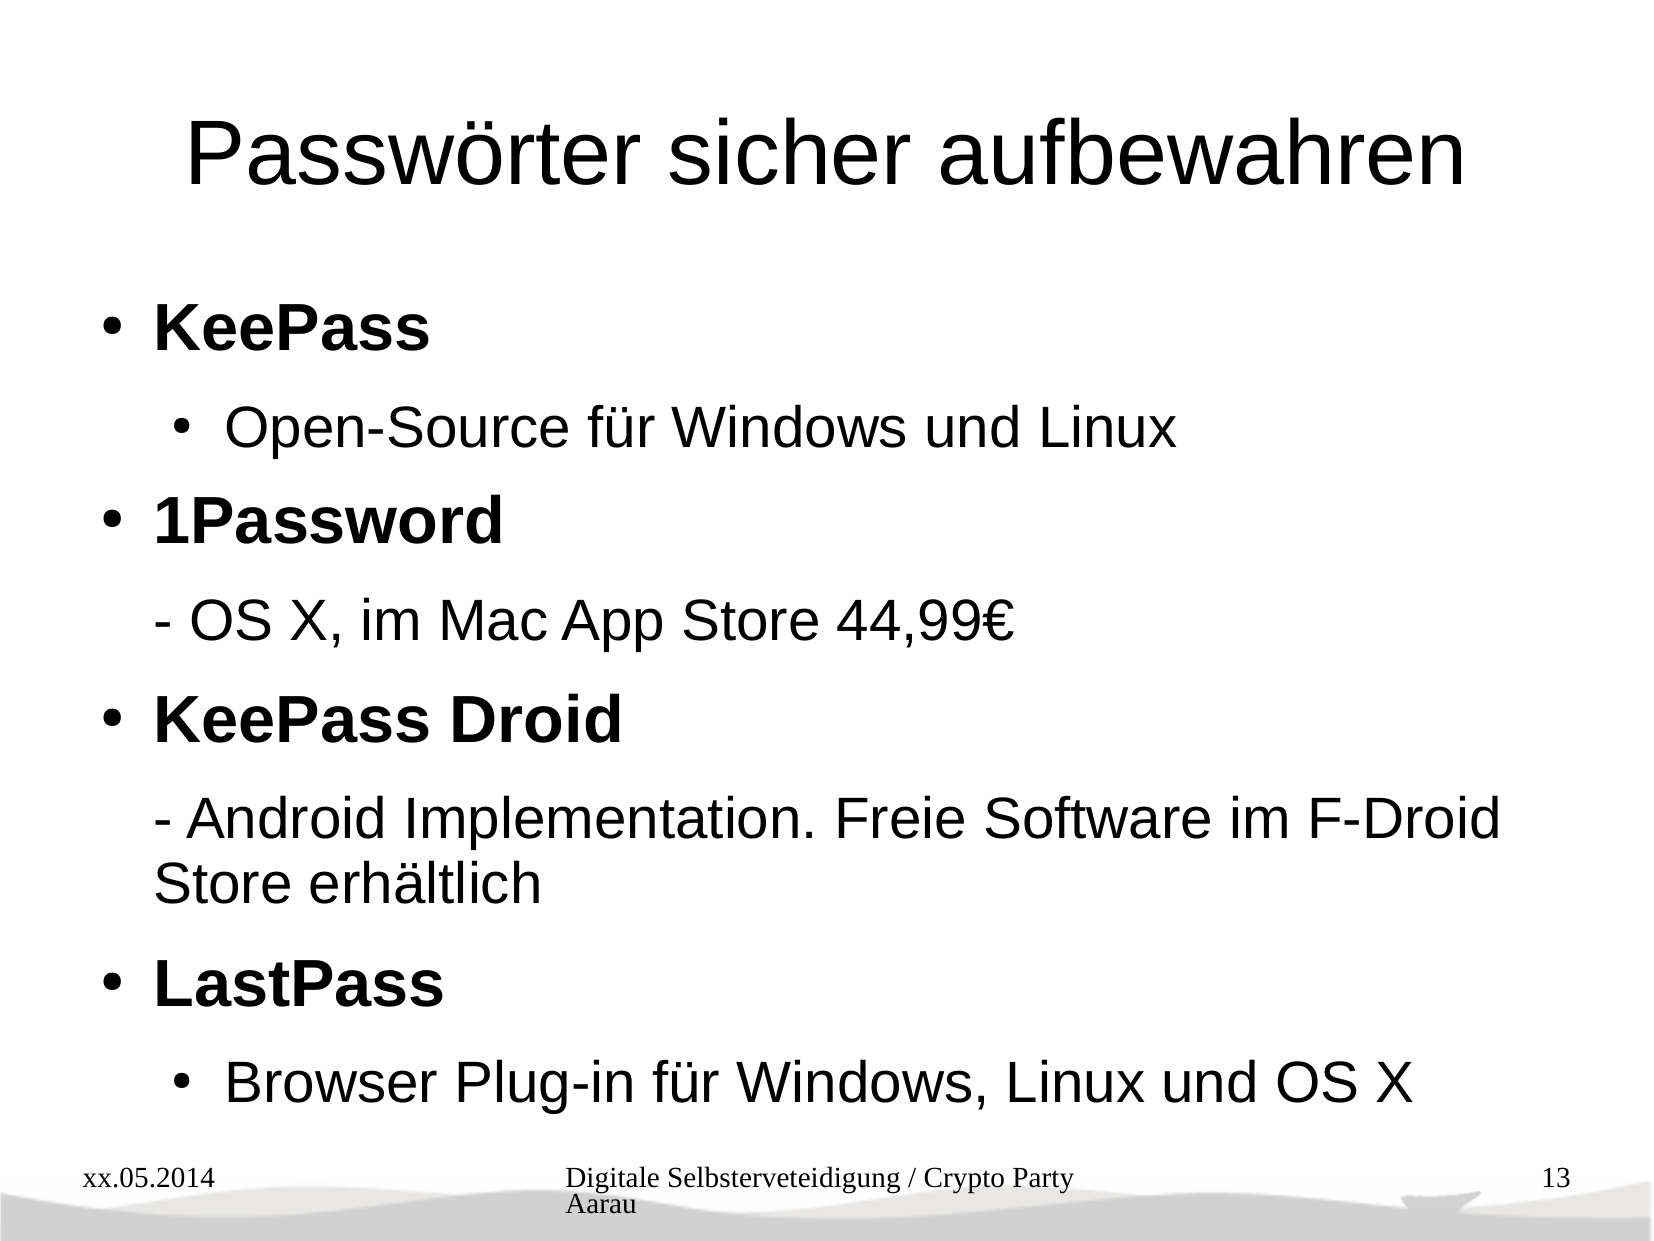

# Passwörter sicher aufbewahren
KeePass
Open-Source für Windows und Linux
1Password
- OS X, im Mac App Store 44,99€
KeePass Droid
- Android Implementation. Freie Software im F-Droid Store erhältlich
LastPass
Browser Plug-in für Windows, Linux und OS X
xx.05.2014
Digitale Selbsterveteidigung / Crypto Party Aarau
13